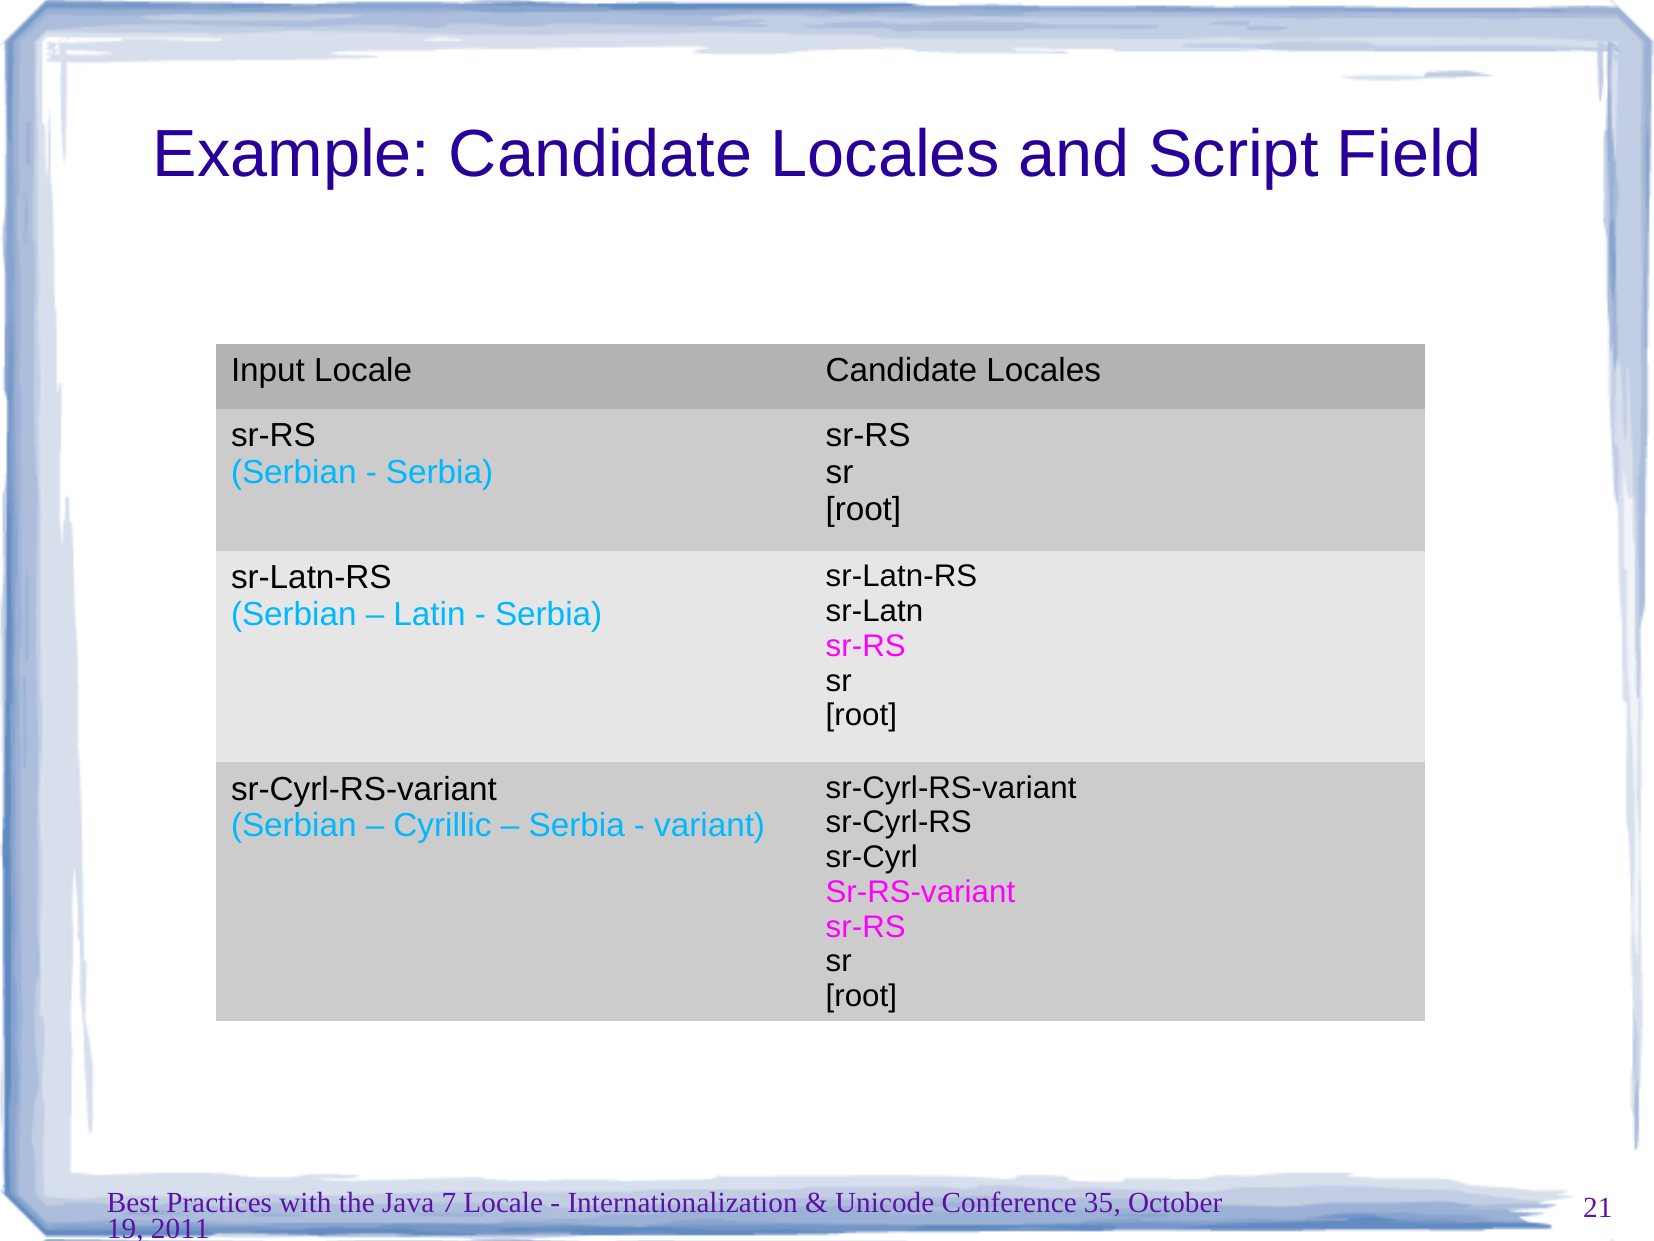

# Example: Candidate Locales and Script Field
| Input Locale | Candidate Locales |
| --- | --- |
| sr-RS (Serbian - Serbia) | sr-RS sr [root] |
| sr-Latn-RS (Serbian – Latin - Serbia) | sr-Latn-RS sr-Latn sr-RS sr [root] |
| sr-Cyrl-RS-variant (Serbian – Cyrillic – Serbia - variant) | sr-Cyrl-RS-variant sr-Cyrl-RS sr-Cyrl Sr-RS-variant sr-RS sr [root] |
Best Practices with the Java 7 Locale - Internationalization & Unicode Conference 35, October 19, 2011
21